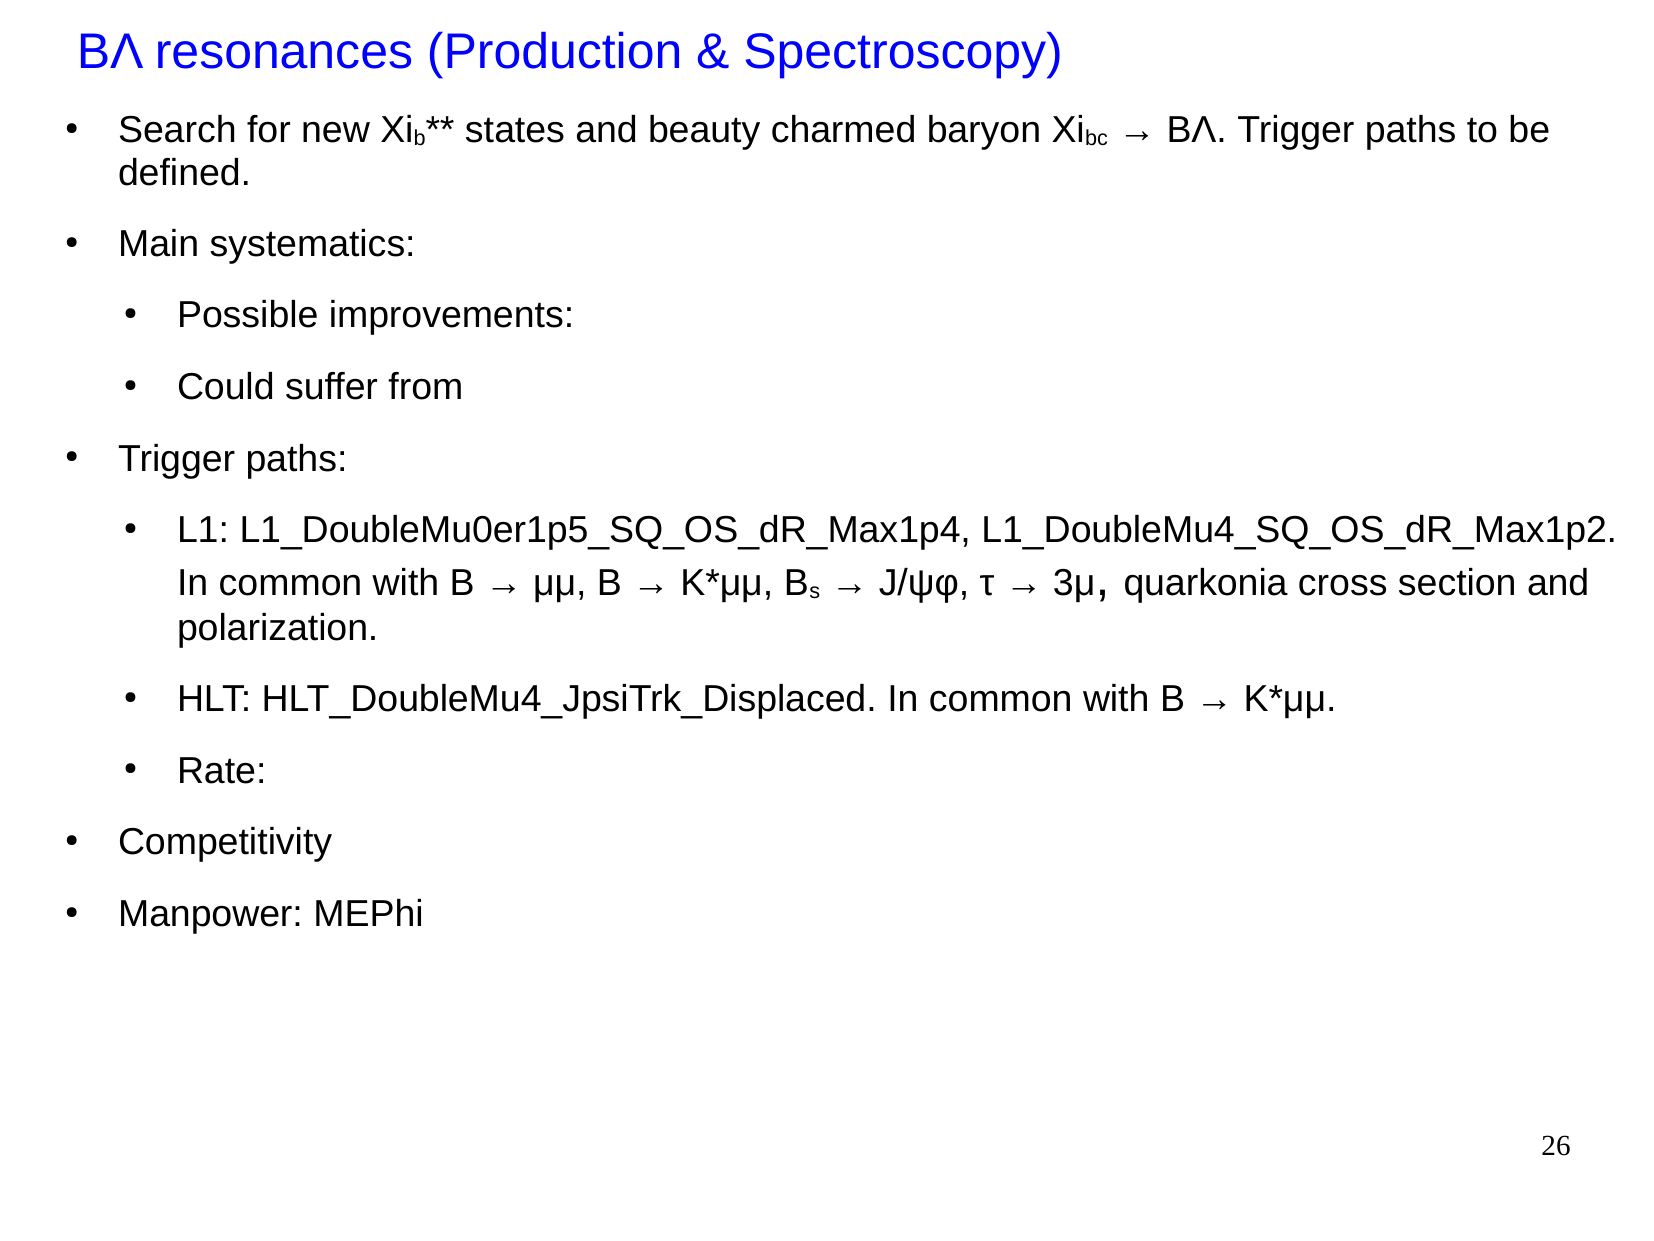

# BΛ resonances (Production & Spectroscopy)
Search for new Xib** states and beauty charmed baryon Xibc → BΛ. Trigger paths to be defined.
Main systematics:
Possible improvements:
Could suffer from
Trigger paths:
L1: L1_DoubleMu0er1p5_SQ_OS_dR_Max1p4, L1_DoubleMu4_SQ_OS_dR_Max1p2. In common with B → μμ, B → K*μμ, Bs → J/ψφ, τ → 3μ, quarkonia cross section and polarization.
HLT: HLT_DoubleMu4_JpsiTrk_Displaced. In common with B → K*μμ.
Rate:
Competitivity
Manpower: MEPhi
26